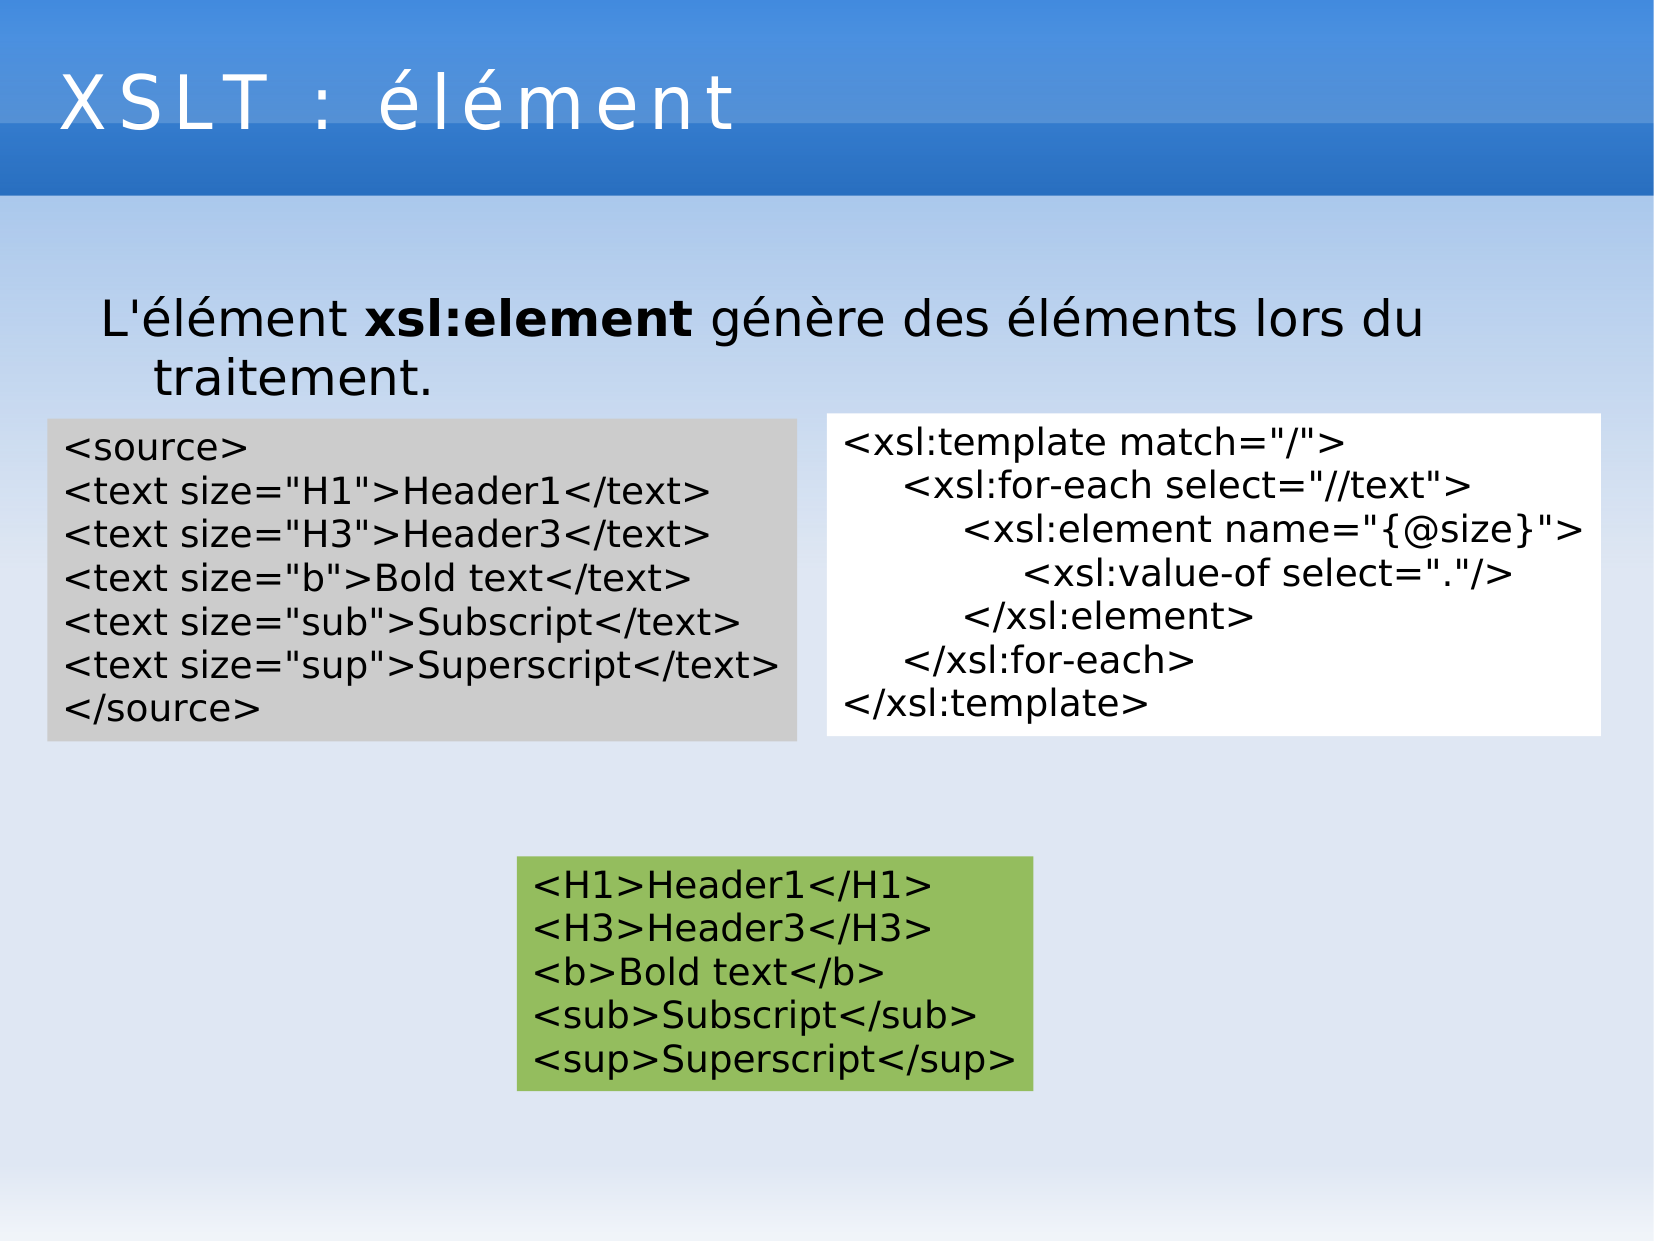

# XSLT : élément
L'élément xsl:element génère des éléments lors du traitement.
<xsl:template match="/">
 <xsl:for-each select="//text">
 <xsl:element name="{@size}">
 <xsl:value-of select="."/>
 </xsl:element>
 </xsl:for-each>
</xsl:template>
<source>
<text size="H1">Header1</text>
<text size="H3">Header3</text>
<text size="b">Bold text</text>
<text size="sub">Subscript</text>
<text size="sup">Superscript</text>
</source>
<H1>Header1</H1>
<H3>Header3</H3>
<b>Bold text</b>
<sub>Subscript</sub>
<sup>Superscript</sup>